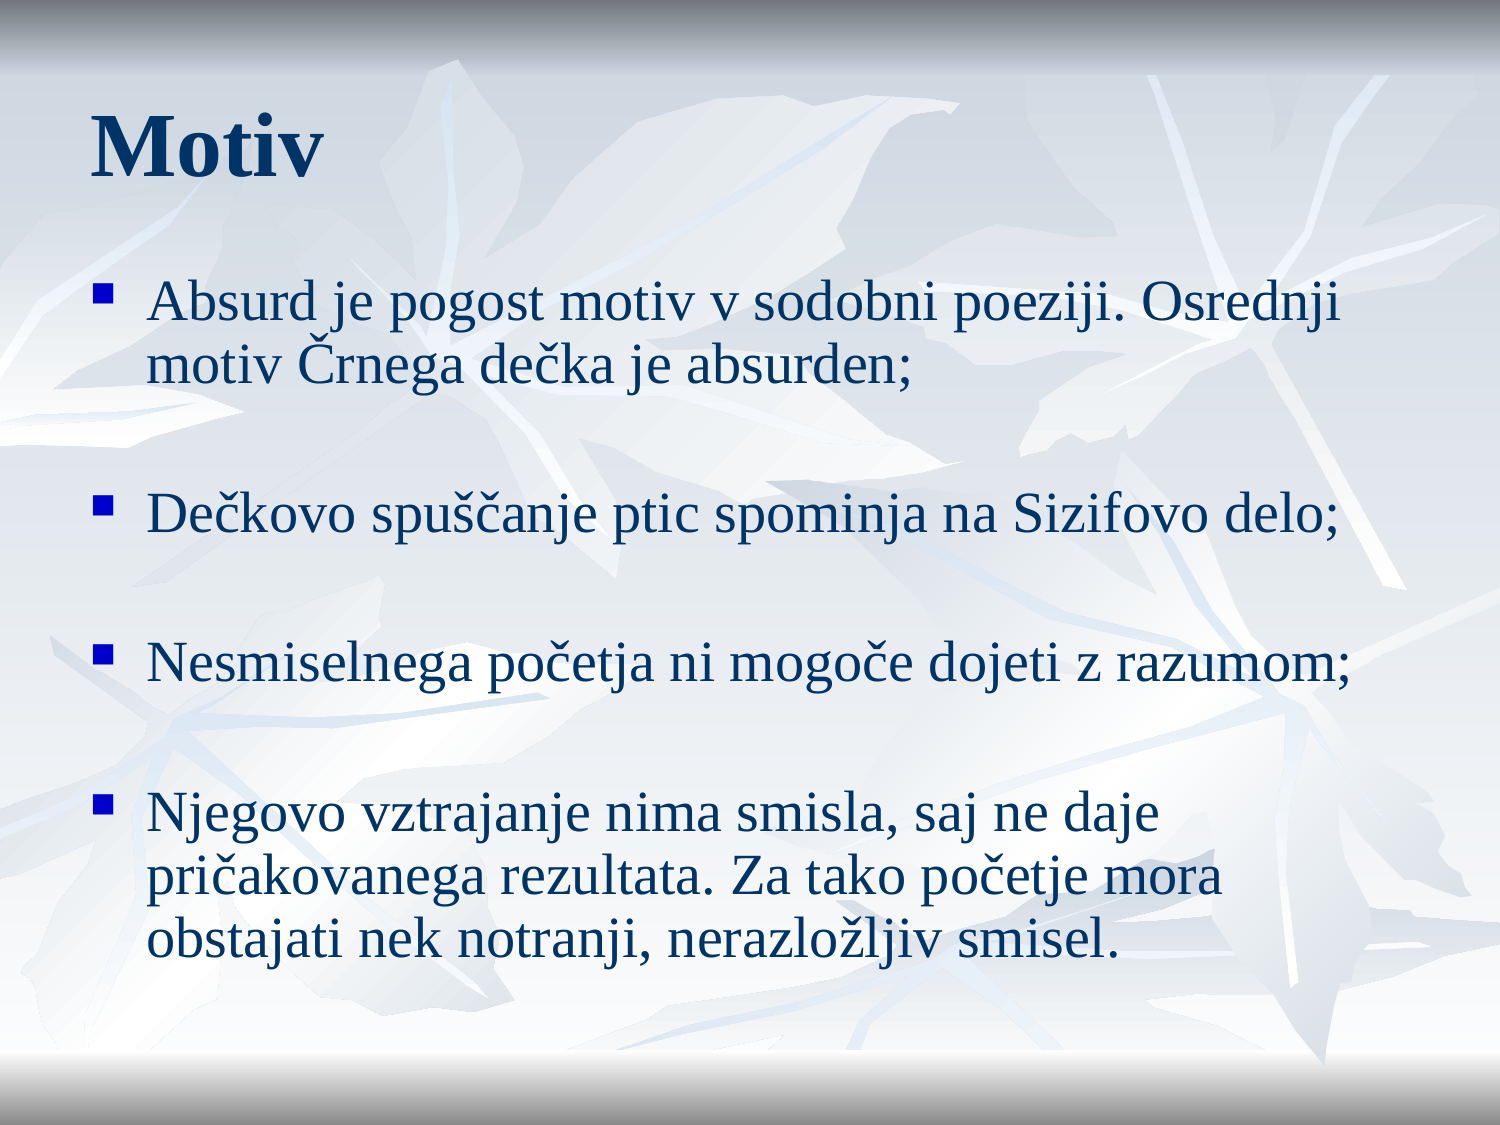

# Motiv
Absurd je pogost motiv v sodobni poeziji. Osrednji motiv Črnega dečka je absurden;
Dečkovo spuščanje ptic spominja na Sizifovo delo;
Nesmiselnega početja ni mogoče dojeti z razumom;
Njegovo vztrajanje nima smisla, saj ne daje pričakovanega rezultata. Za tako početje mora obstajati nek notranji, nerazložljiv smisel.